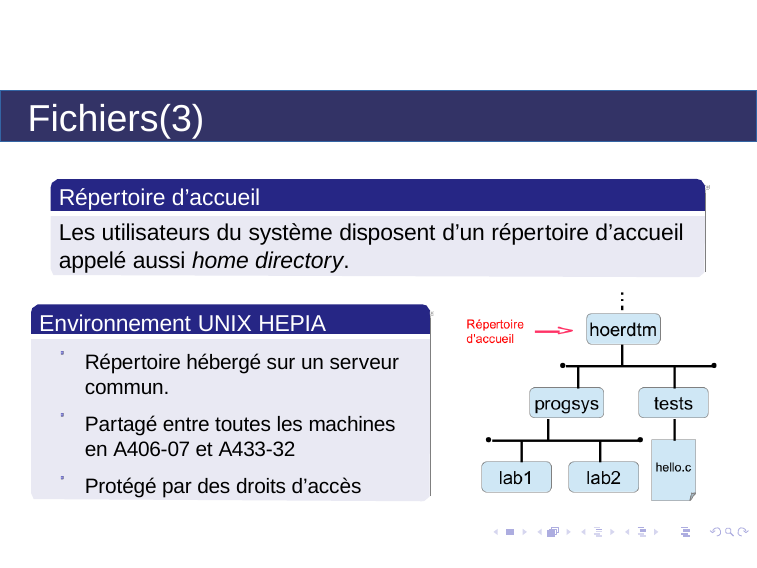

Fichiers(3)
Répertoire d’accueil
Les utilisateurs du système disposent d’un répertoire d’accueil appelé aussi home directory.
Environnement UNIX HEPIA
Répertoire hébergé sur un serveur commun.
Partagé entre toutes les machines en A406-07 et A433-32
Protégé par des droits d’accès
mickael.hoerdt@hesge.ch
Systèmes d’exploitation : premiers pas